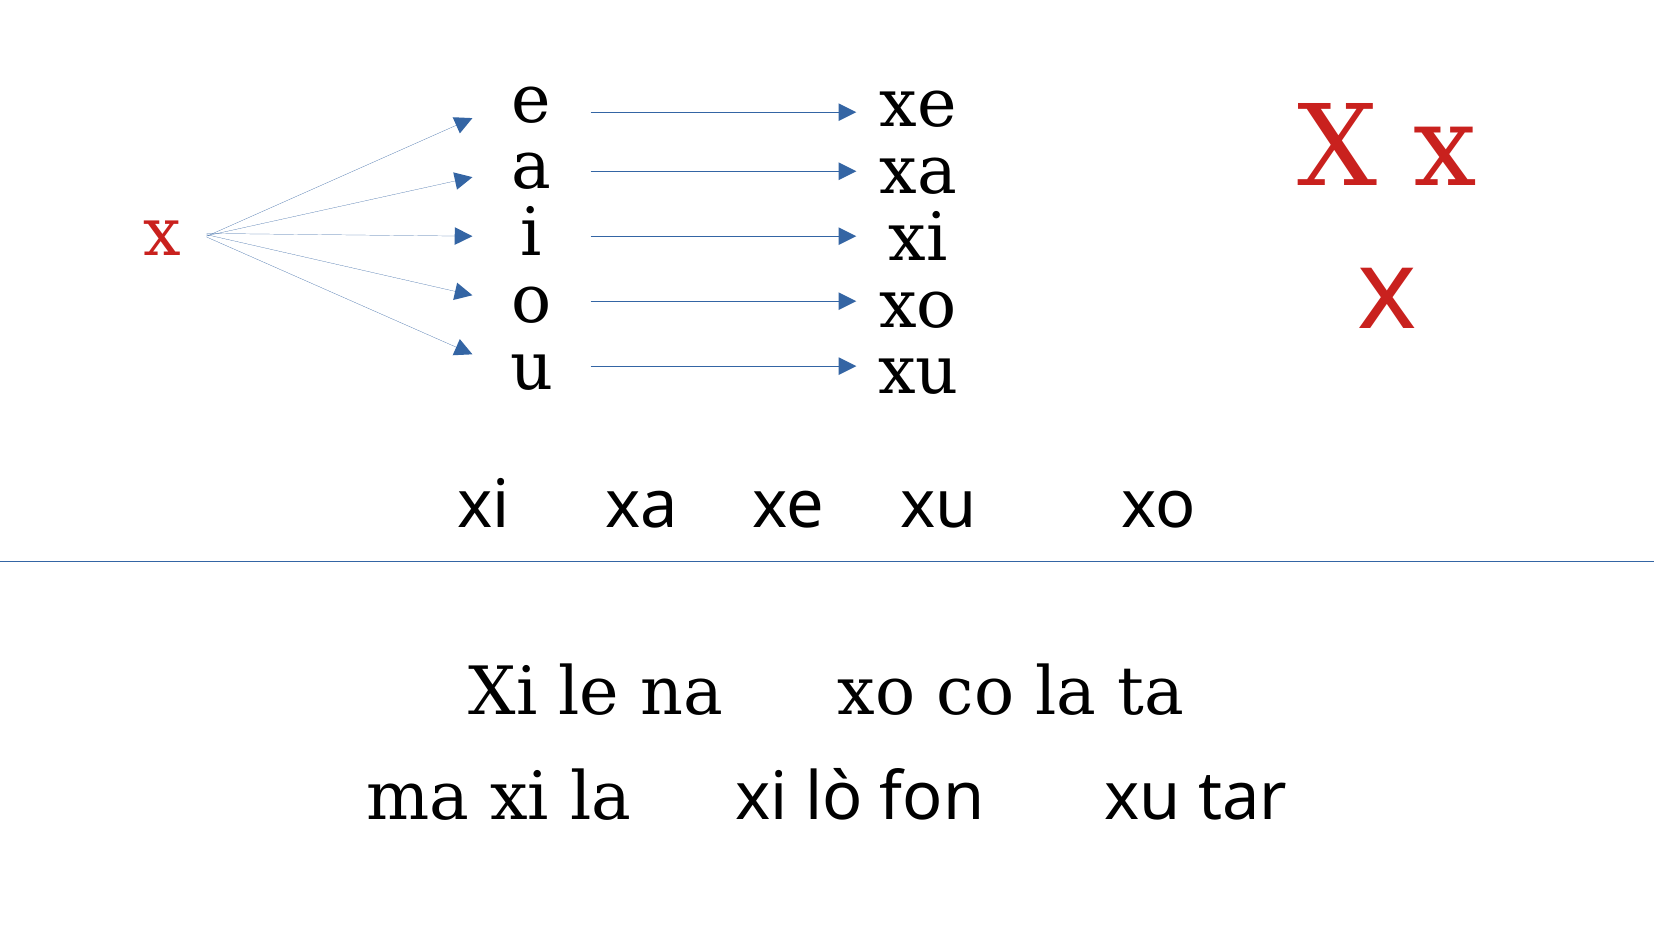

x
xe
xa
xi
xo
xu
e
a
i
o
u
X x
x
xi		xa		xe		xu		xo
Xi le na		xo co la ta
ma xi la		xi lò fon		xu tar